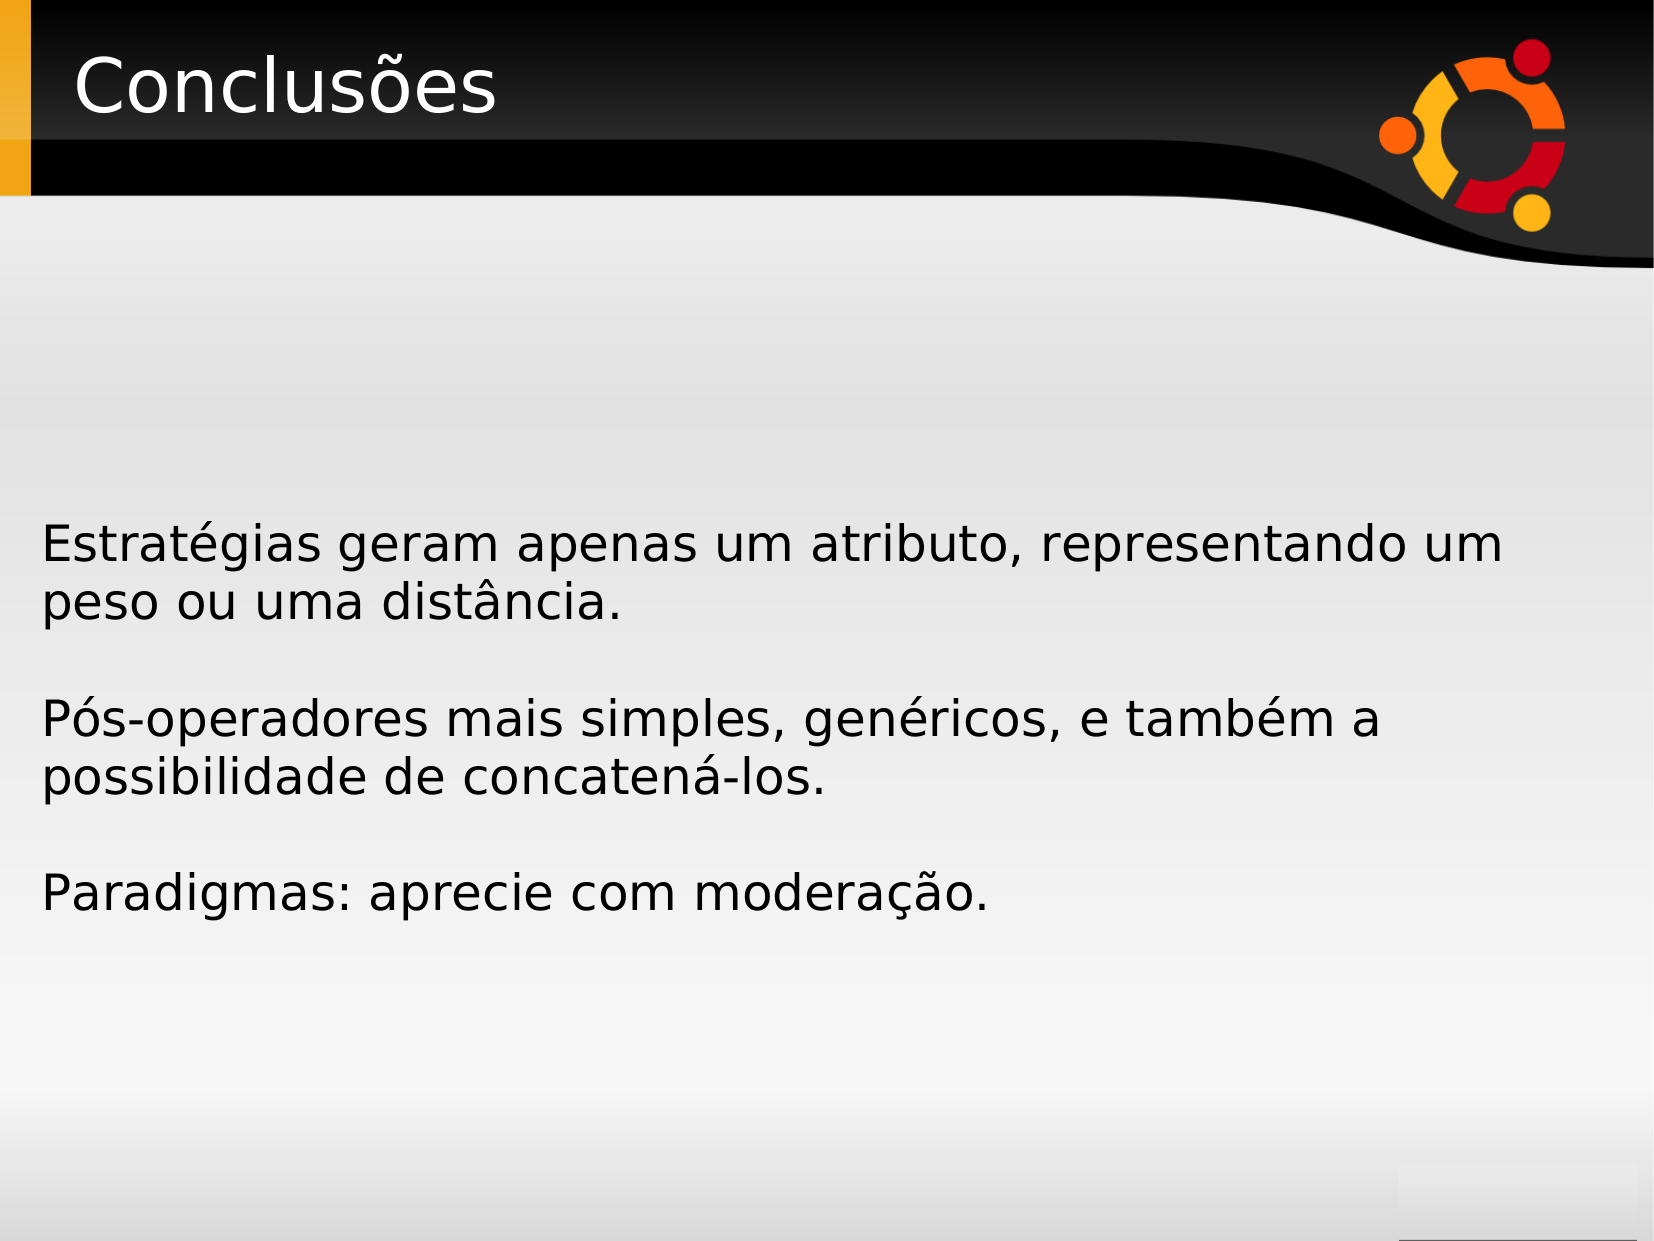

Conclusões
Estratégias geram apenas um atributo, representando um peso ou uma distância.
Pós-operadores mais simples, genéricos, e também a possibilidade de concatená-los.
Paradigmas: aprecie com moderação.